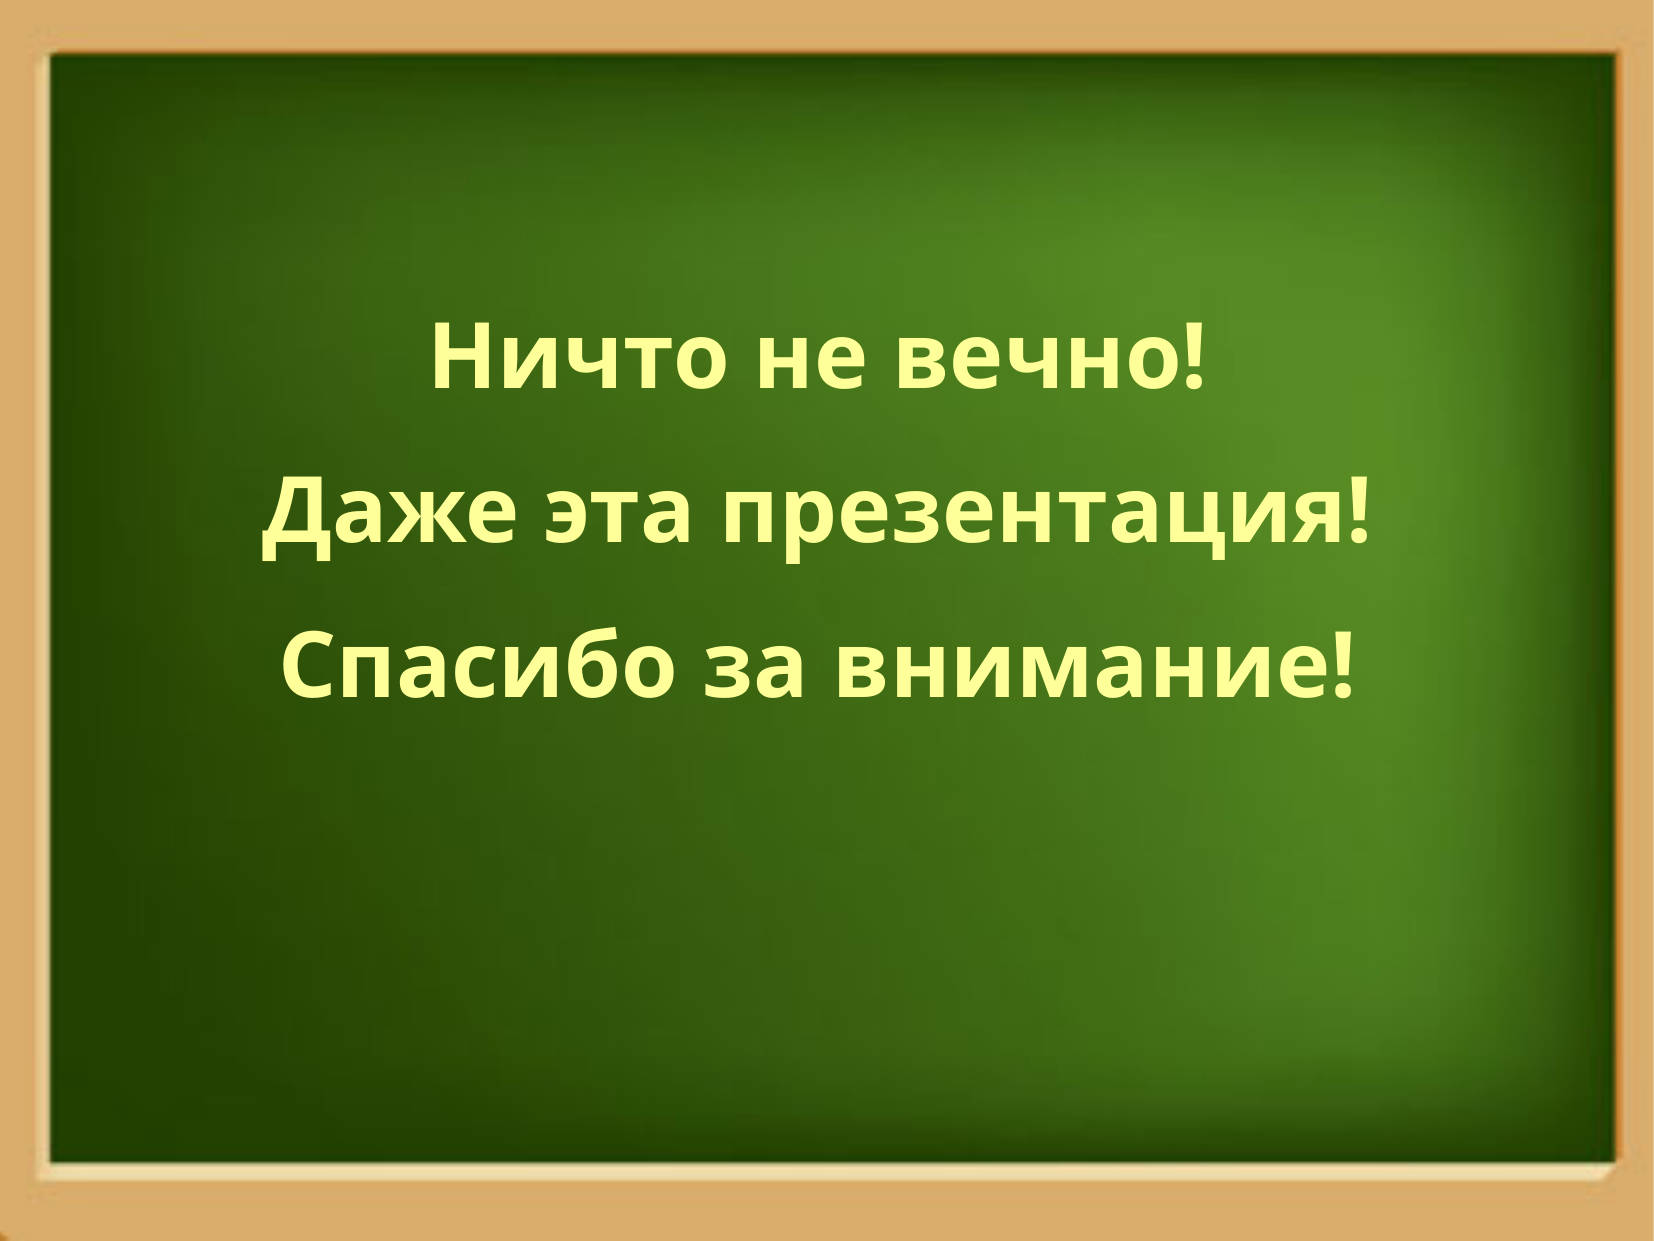

# Ничто не вечно!
Даже эта презентация!
Спасибо за внимание!